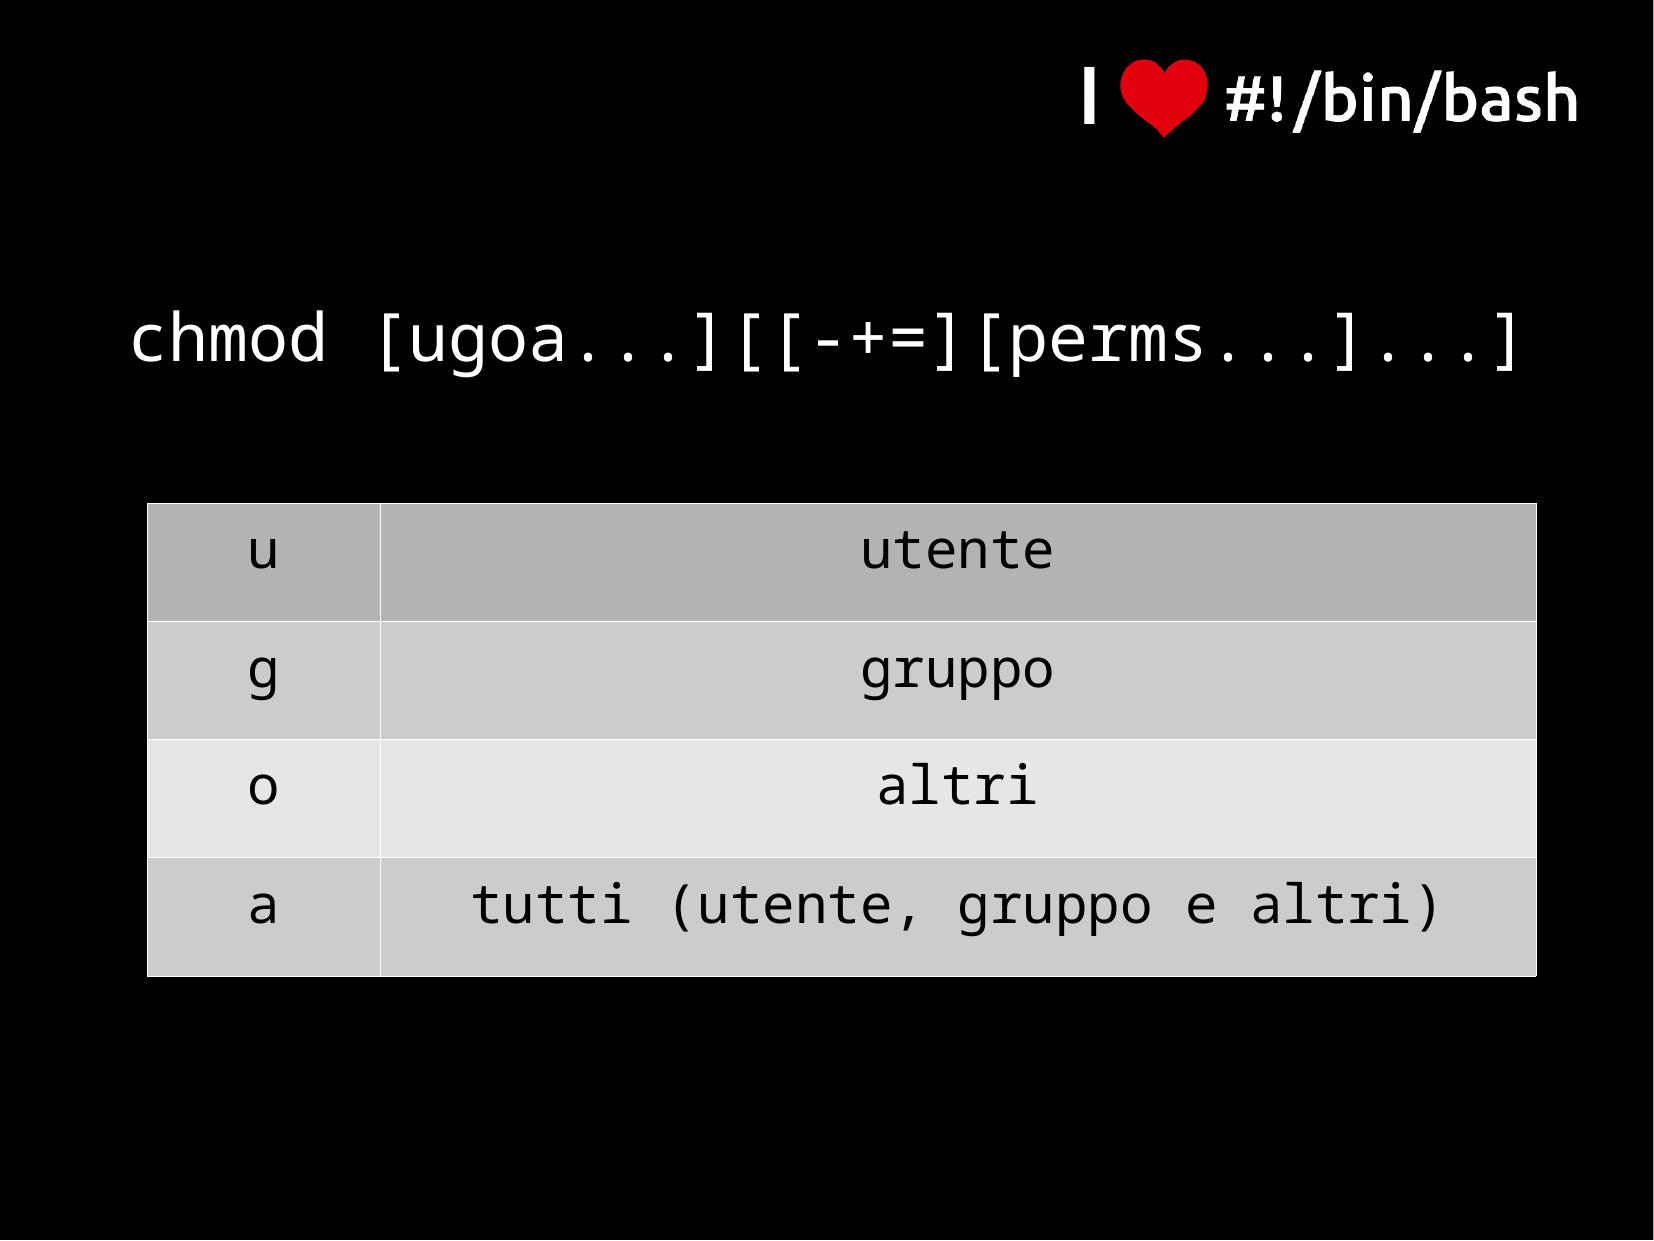

chmod [ugoa...][[-+=][perms...]...]
| u | utente |
| --- | --- |
| g | gruppo |
| o | altri |
| a | tutti (utente, gruppo e altri) |